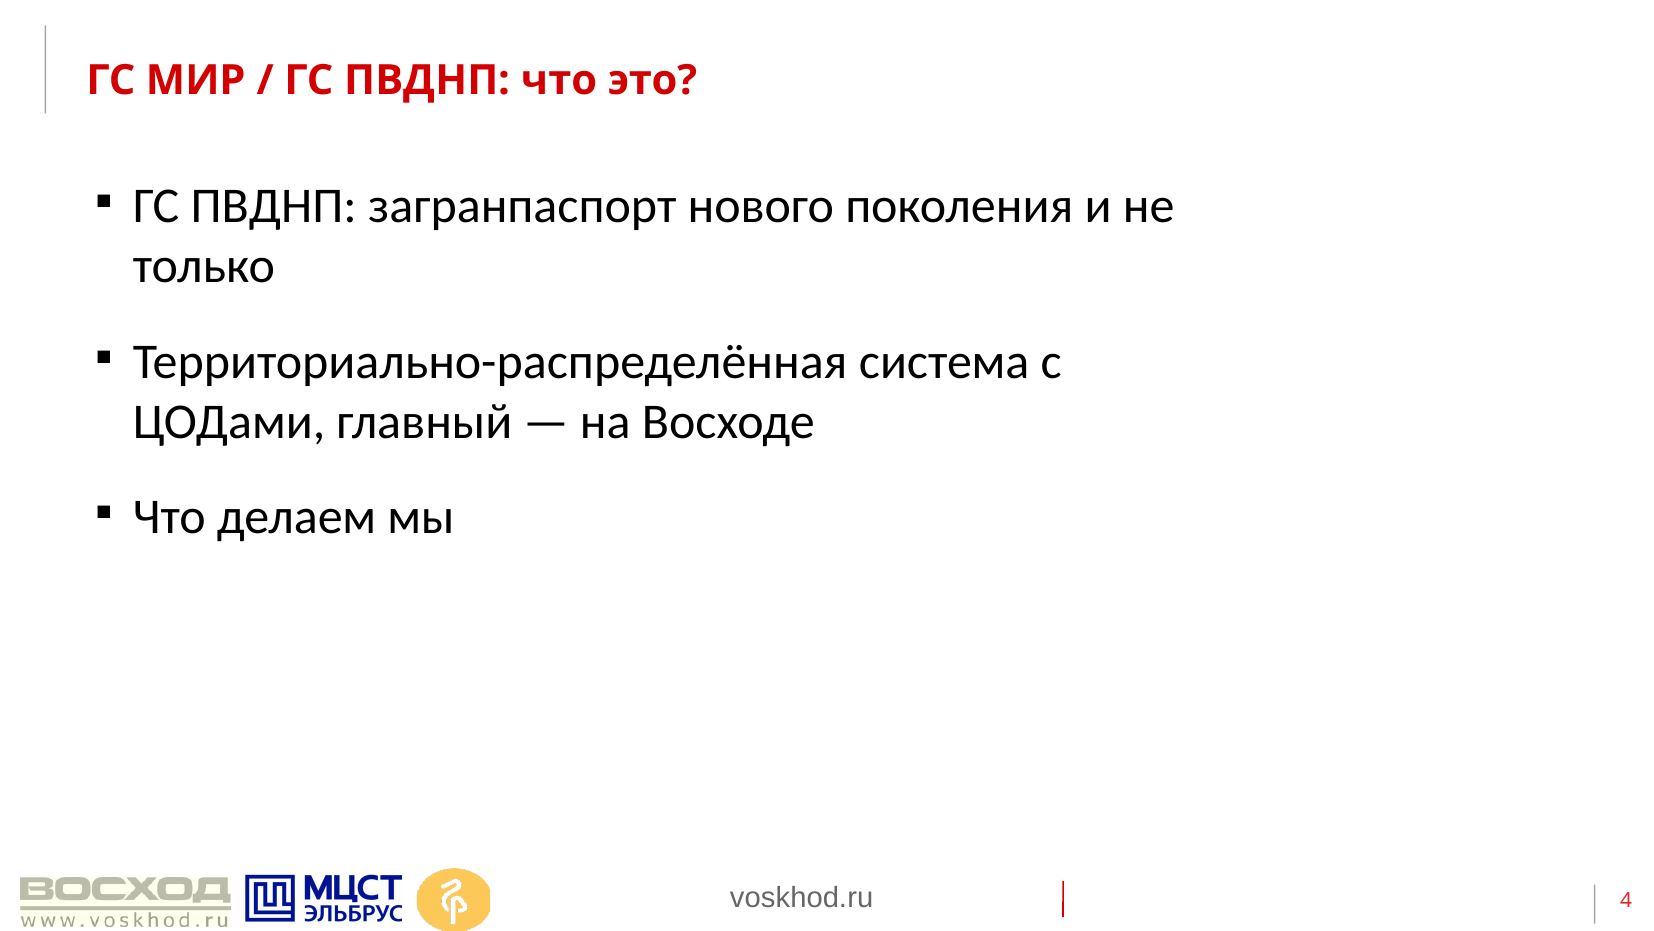

# ГС МИР / ГС ПВДНП: что это?
ГС ПВДНП: загранпаспорт нового поколения и не только
Территориально-распределённая система с ЦОДами, главный — на Восходе
Что делаем мы